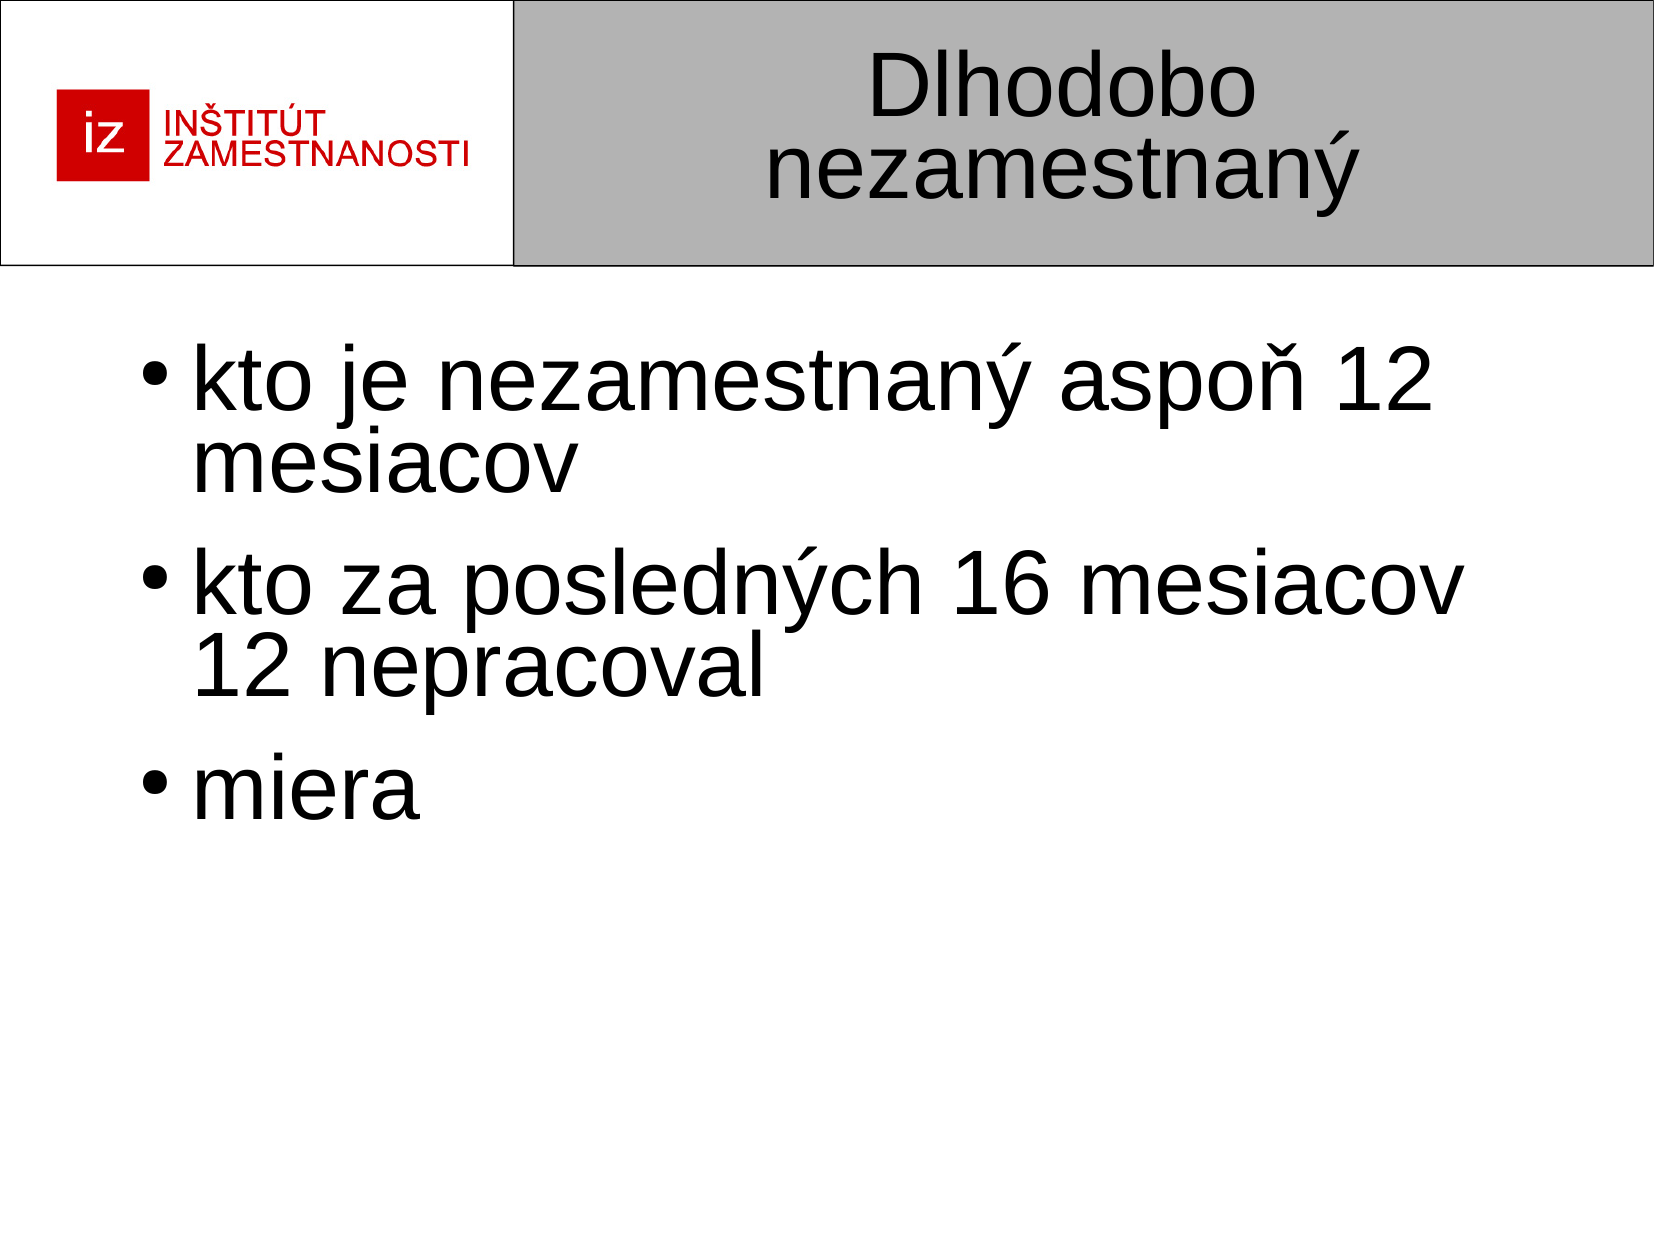

# Dlhodobo nezamestnaný
kto je nezamestnaný aspoň 12 mesiacov
kto za posledných 16 mesiacov 12 nepracoval
miera